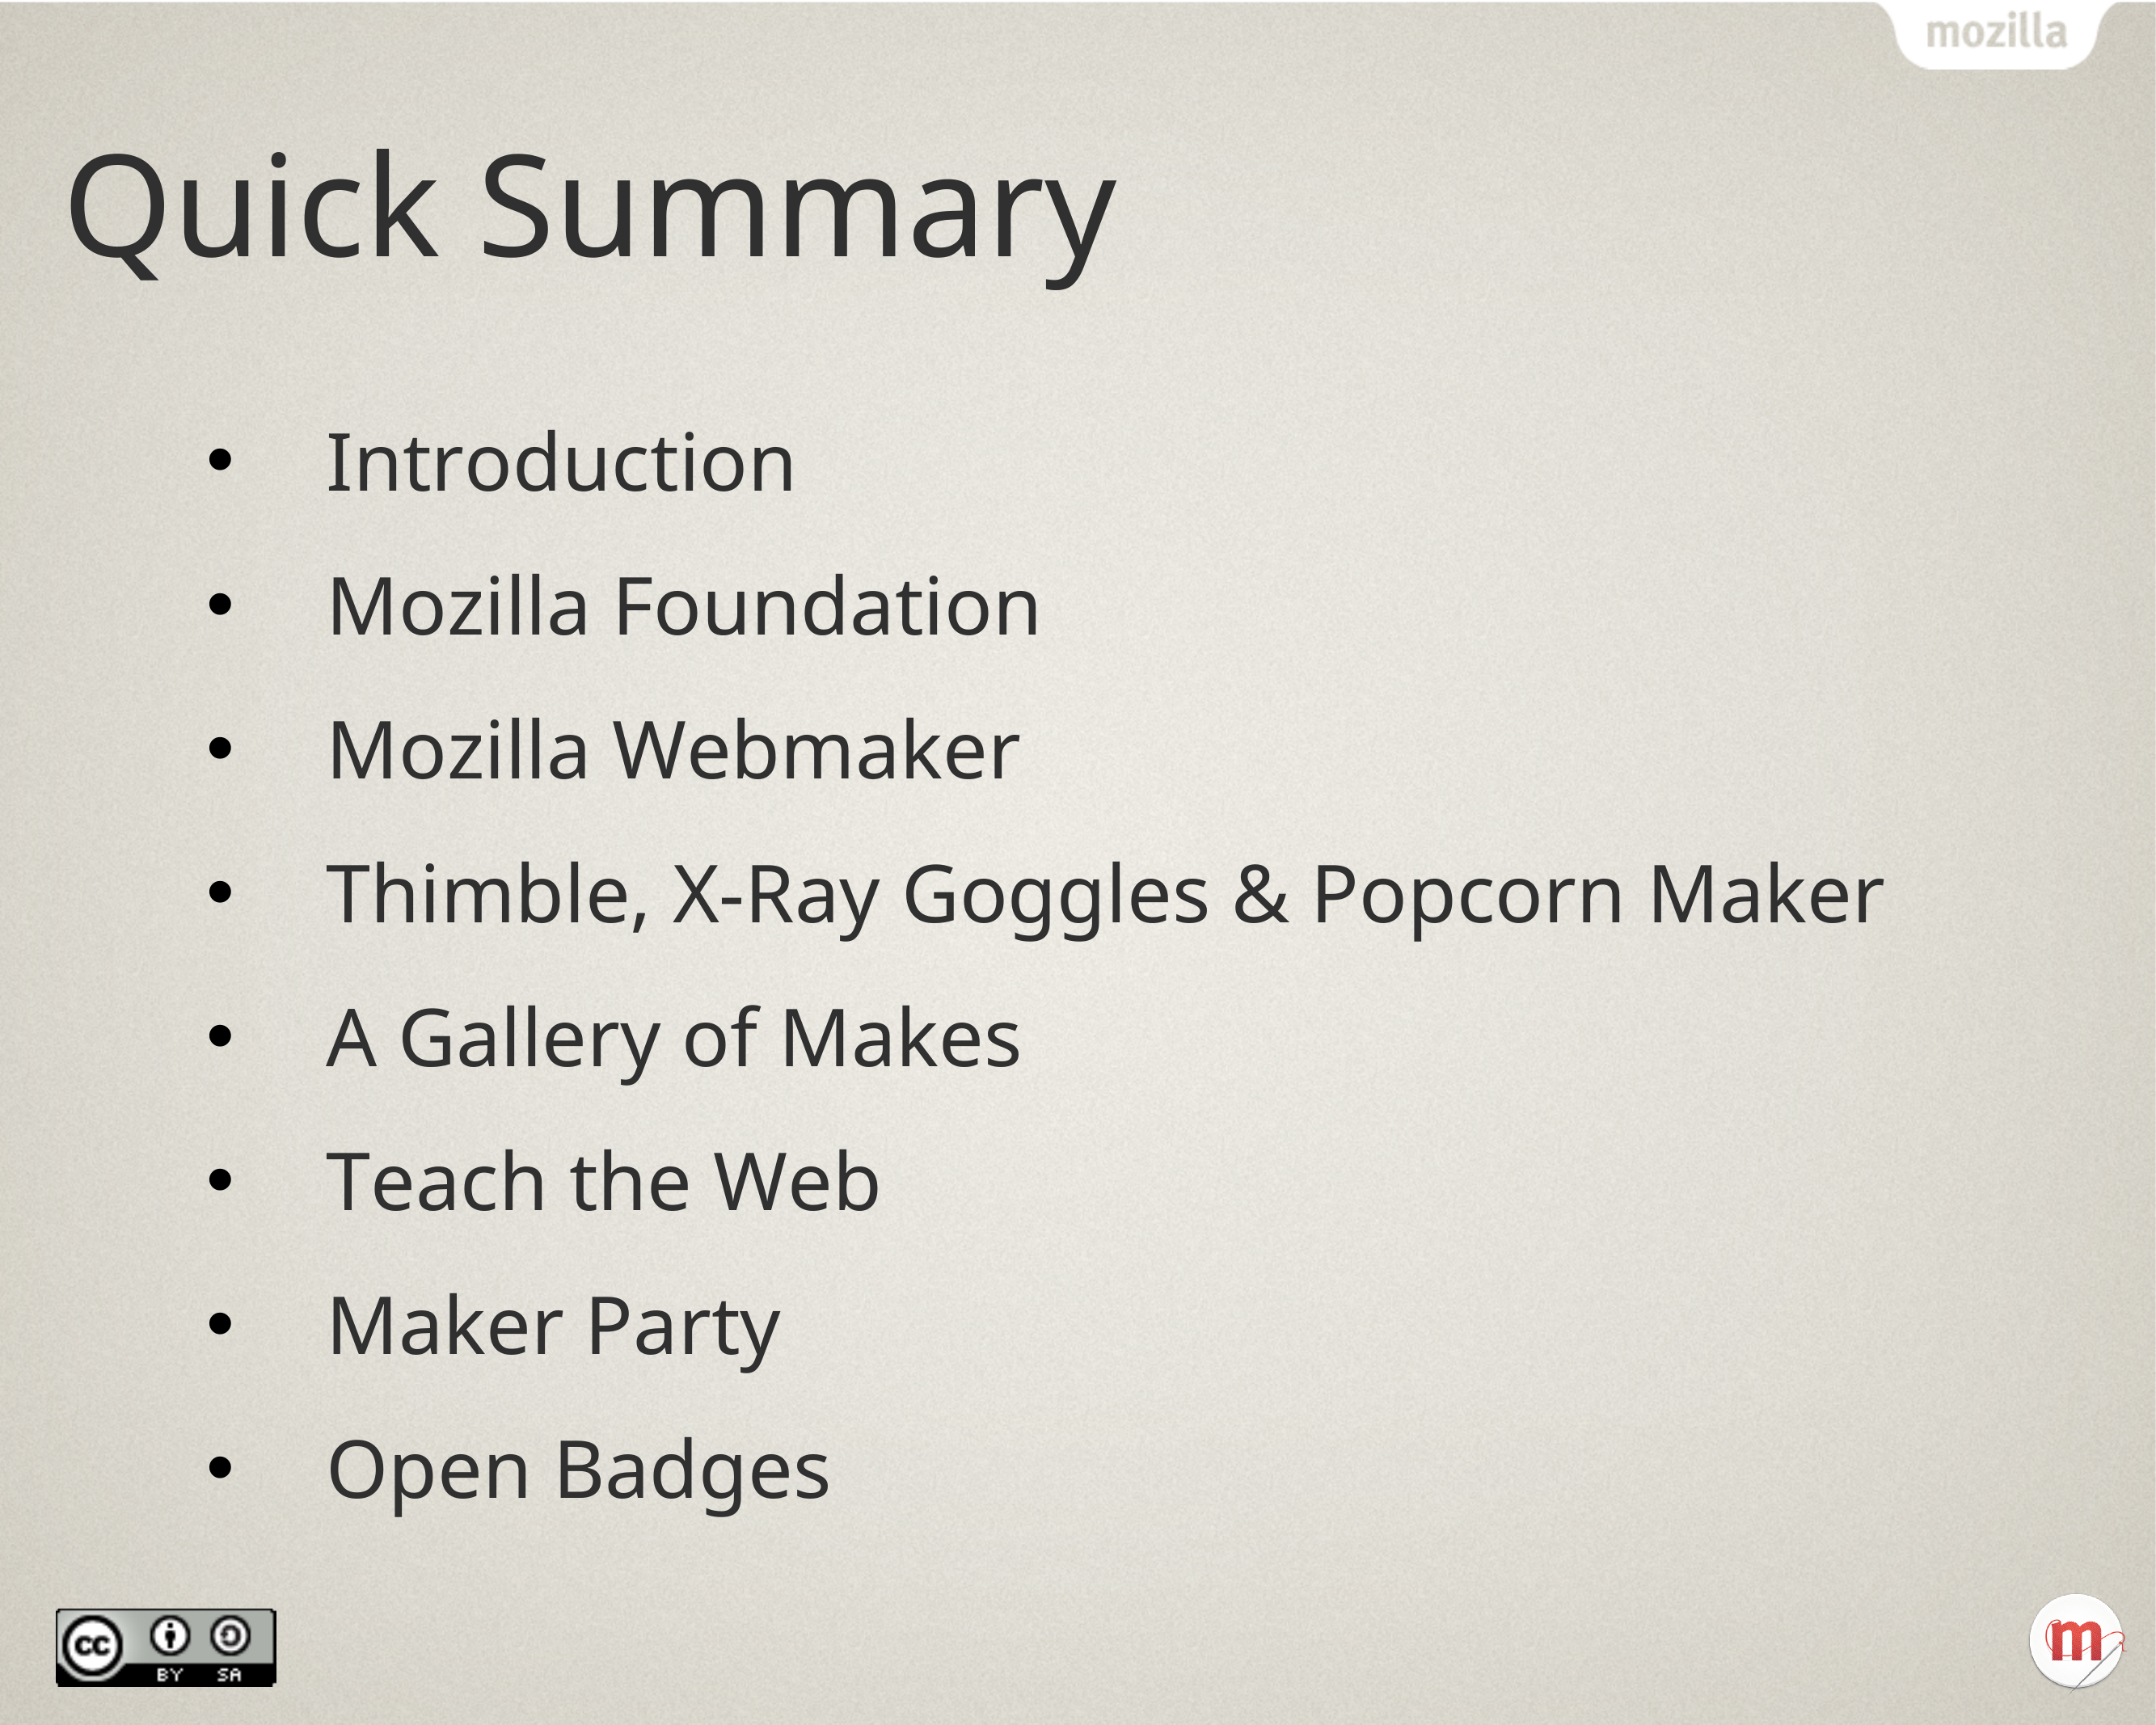

# Quick Summary
Introduction
Mozilla Foundation
Mozilla Webmaker
Thimble, X-Ray Goggles & Popcorn Maker
A Gallery of Makes
Teach the Web
Maker Party
Open Badges